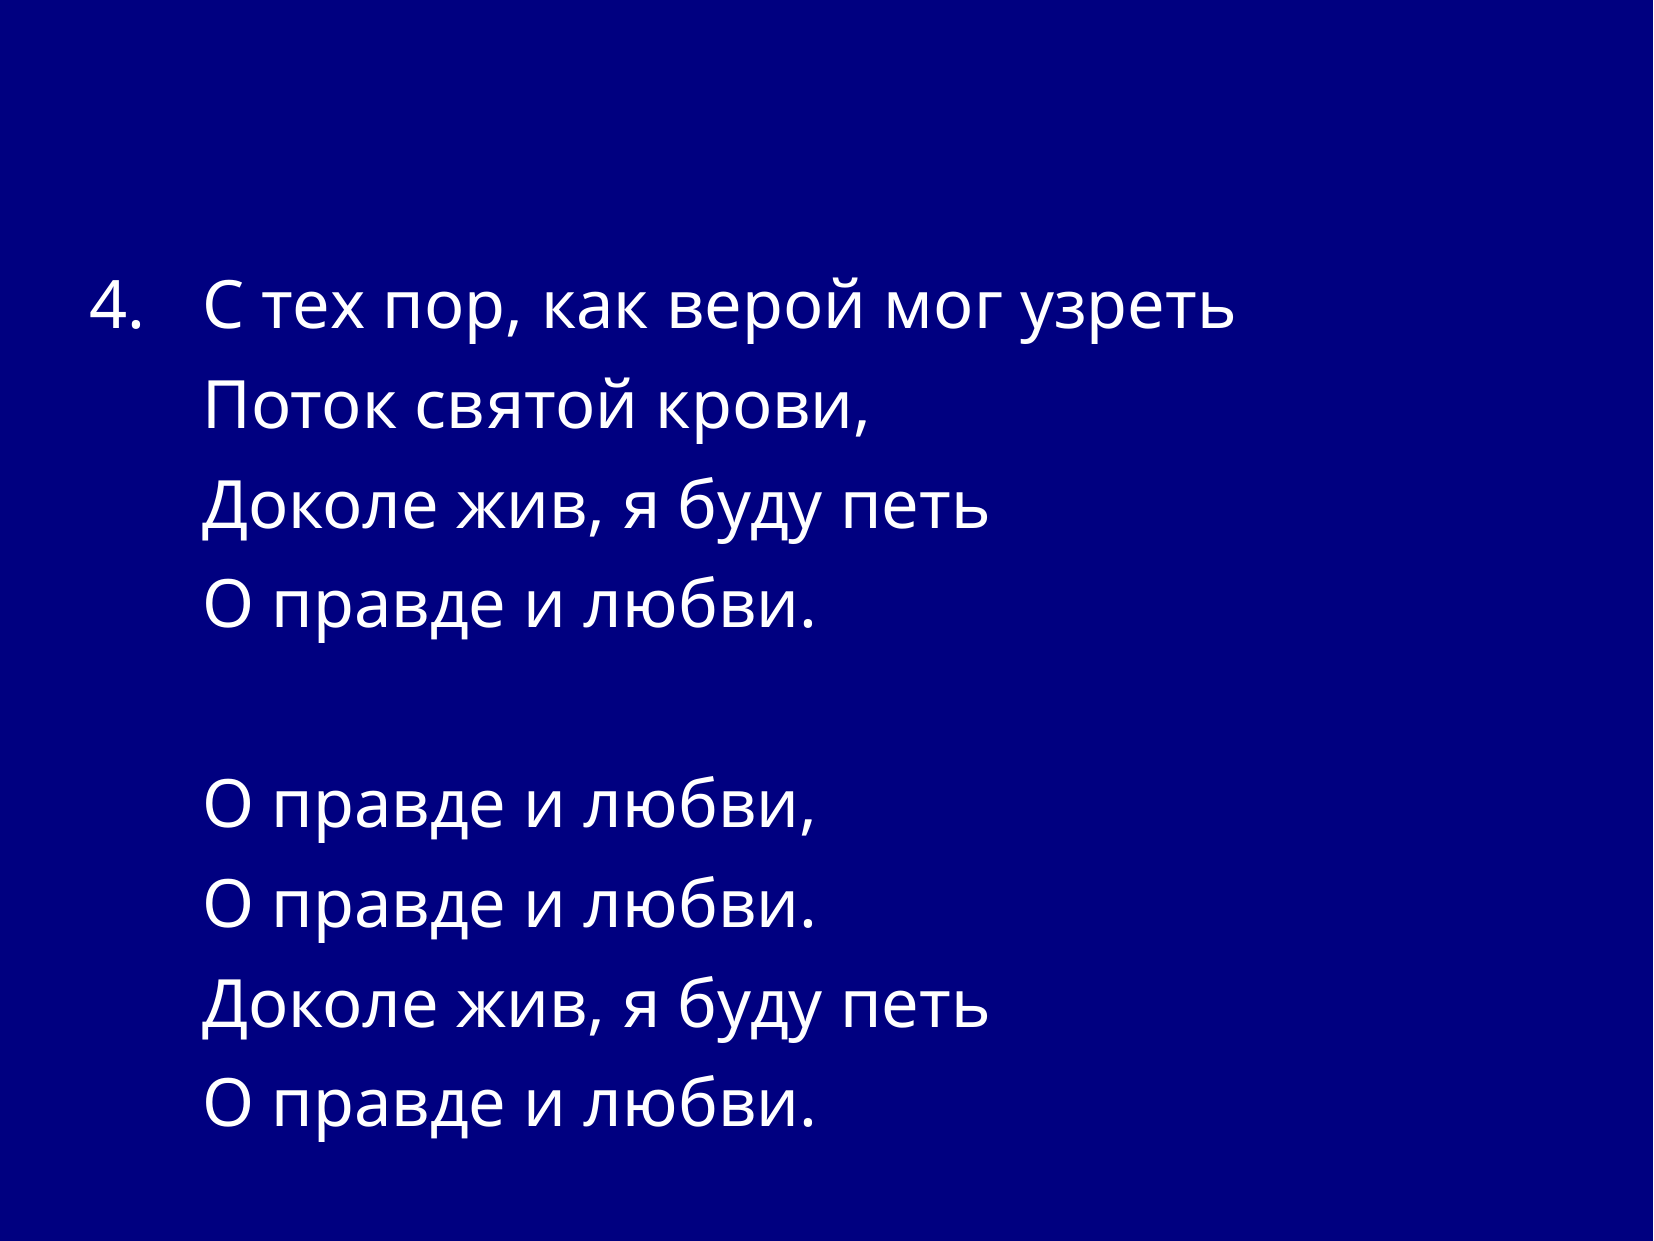

4.	С тех пор, как верой мог узреть
	Поток святой крови,
	Доколе жив, я буду петь
	О правде и любви.
	О правде и любви,
	О правде и любви.
	Доколе жив, я буду петь
	О правде и любви.